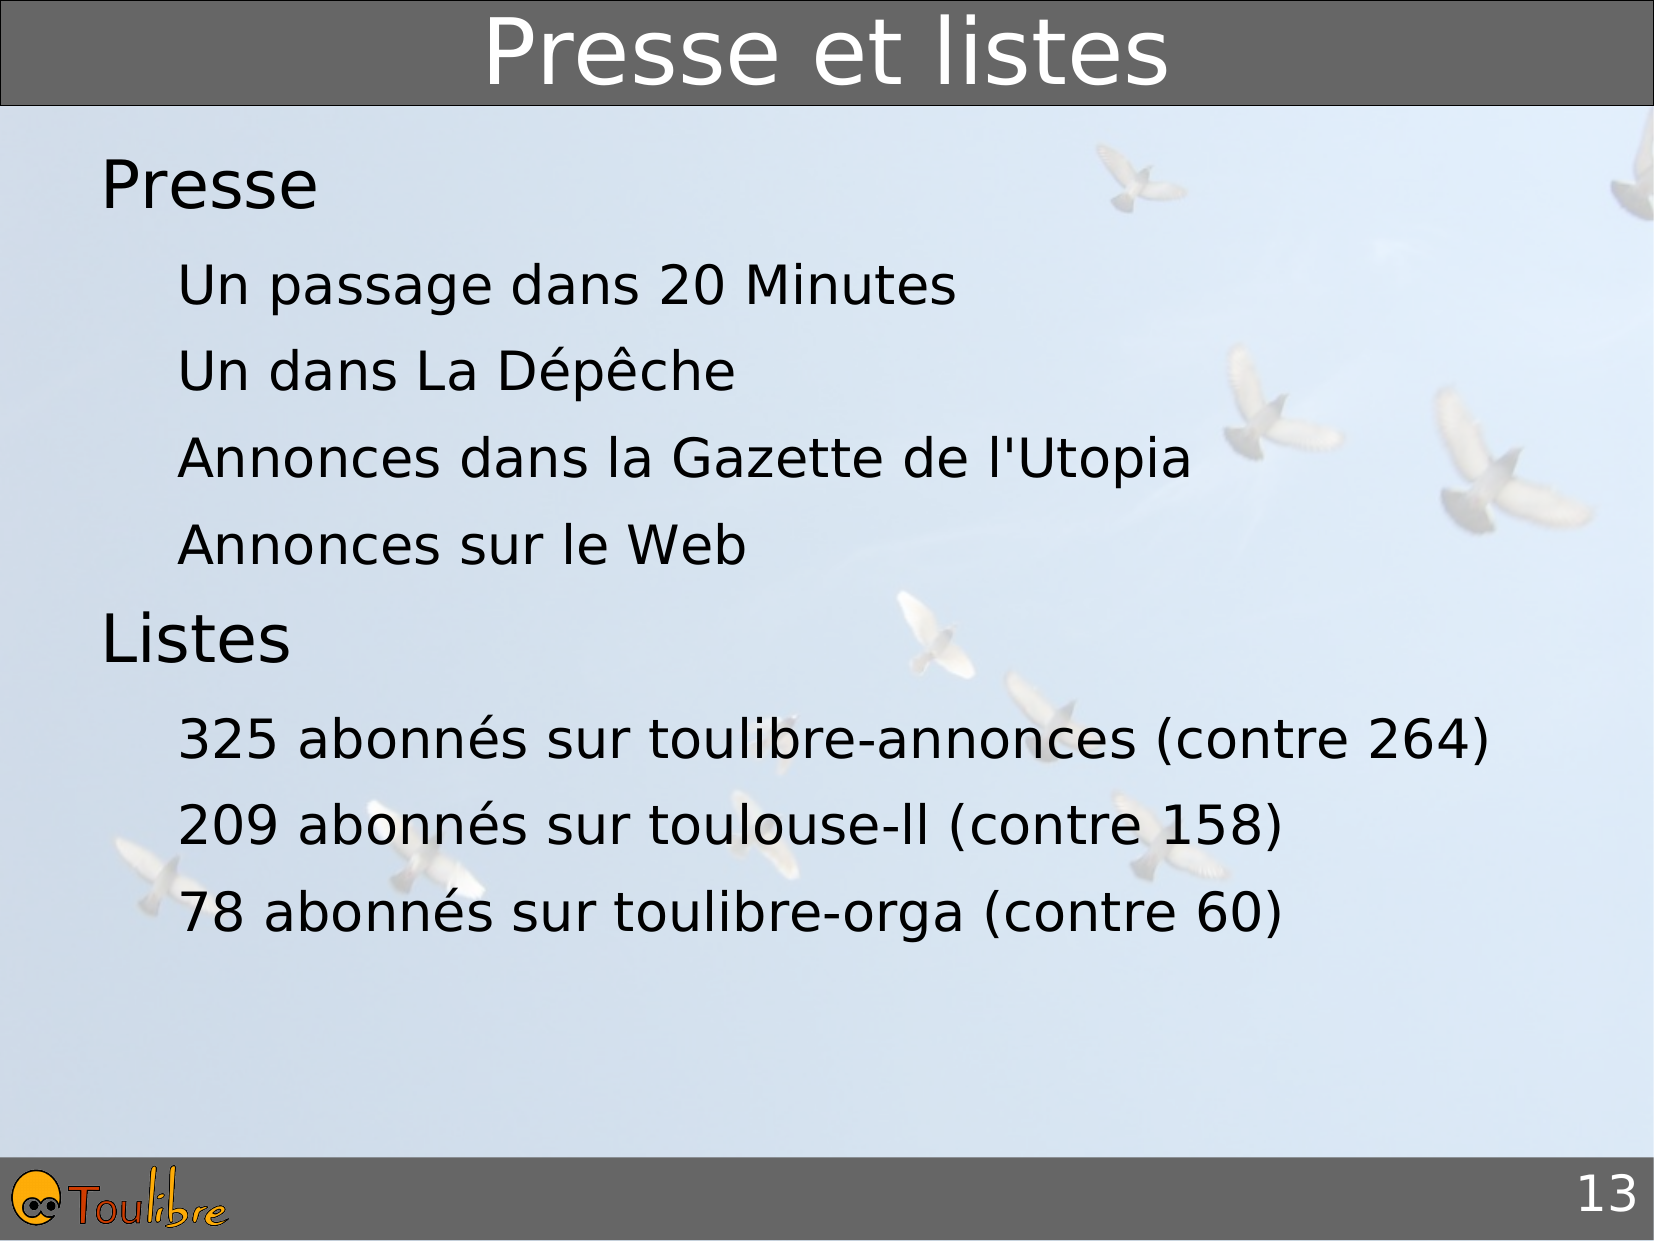

# Presse et listes
Presse
Un passage dans 20 Minutes
Un dans La Dépêche
Annonces dans la Gazette de l'Utopia
Annonces sur le Web
Listes
325 abonnés sur toulibre-annonces (contre 264)
209 abonnés sur toulouse-ll (contre 158)
78 abonnés sur toulibre-orga (contre 60)